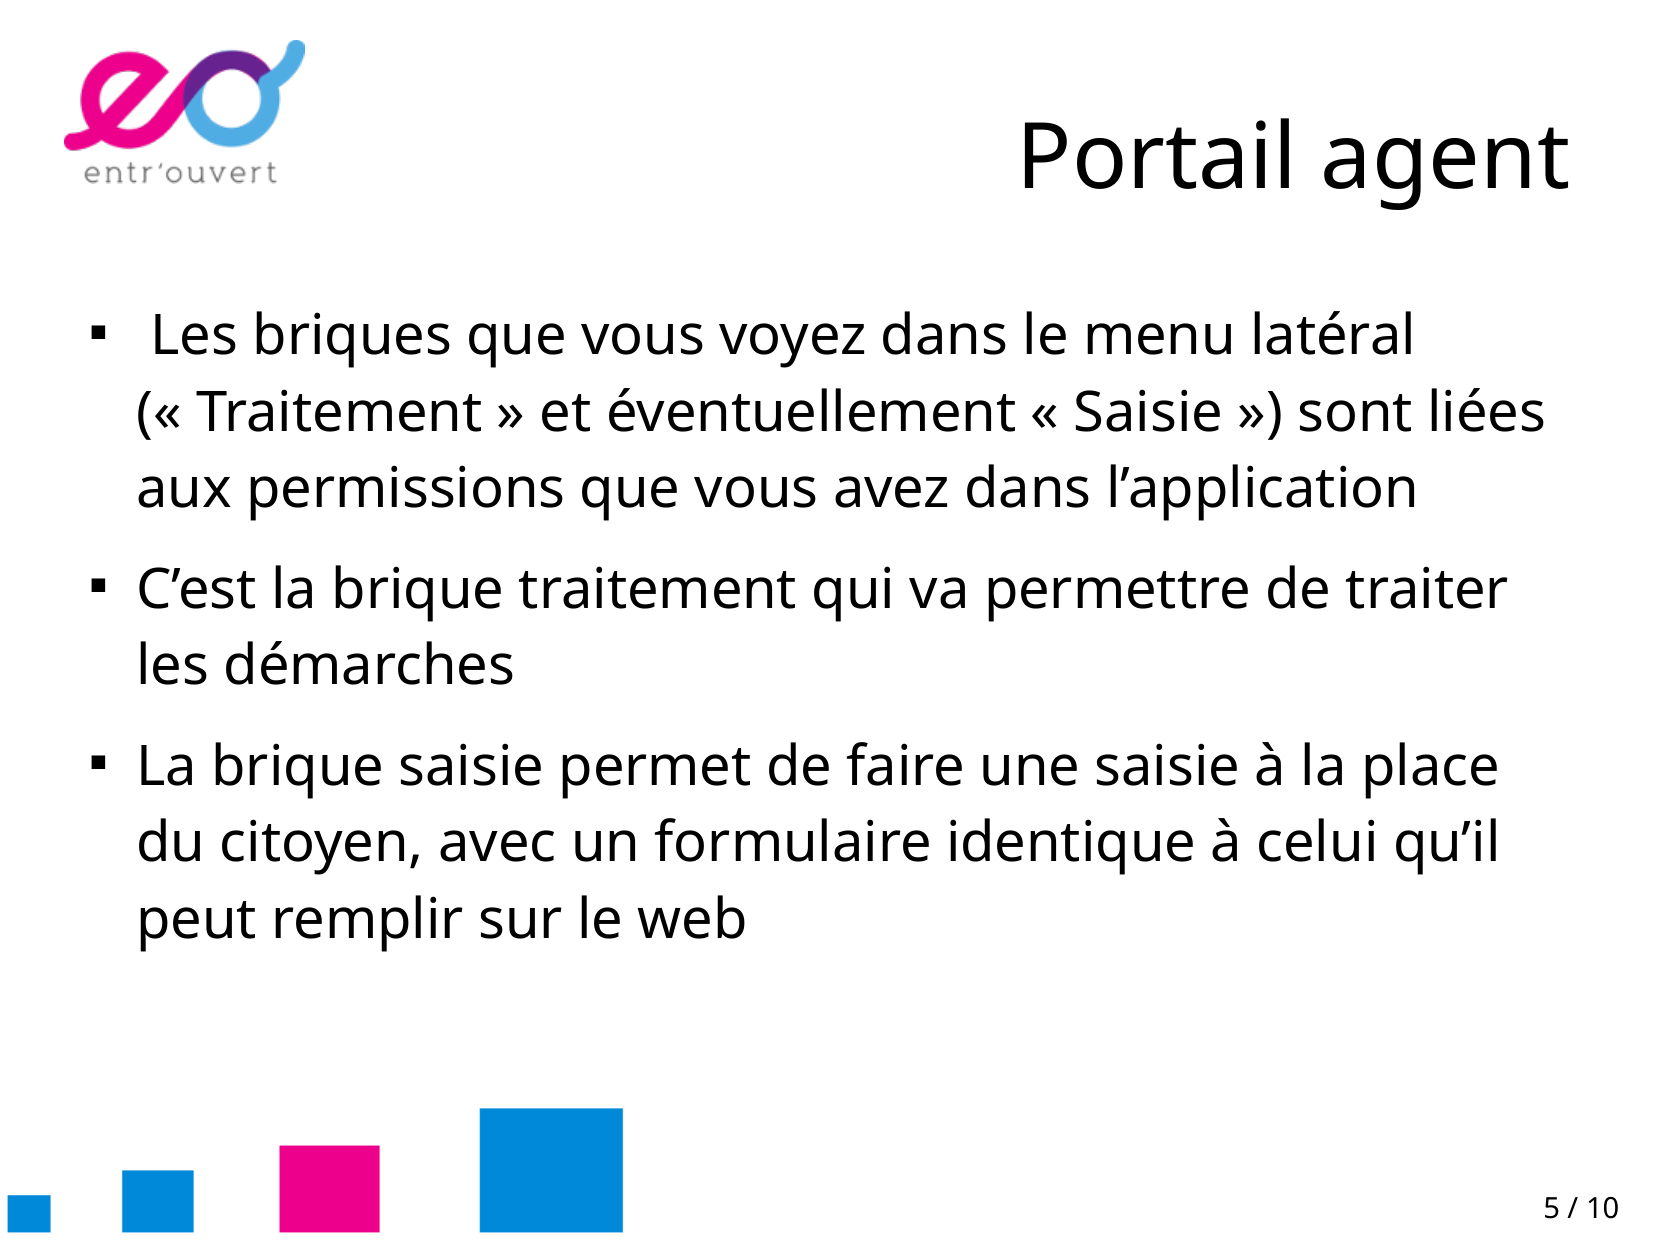

# Portail agent
 Les briques que vous voyez dans le menu latéral (« Traitement » et éventuellement « Saisie ») sont liées aux permissions que vous avez dans l’application
C’est la brique traitement qui va permettre de traiter les démarches
La brique saisie permet de faire une saisie à la place du citoyen, avec un formulaire identique à celui qu’il peut remplir sur le web
5